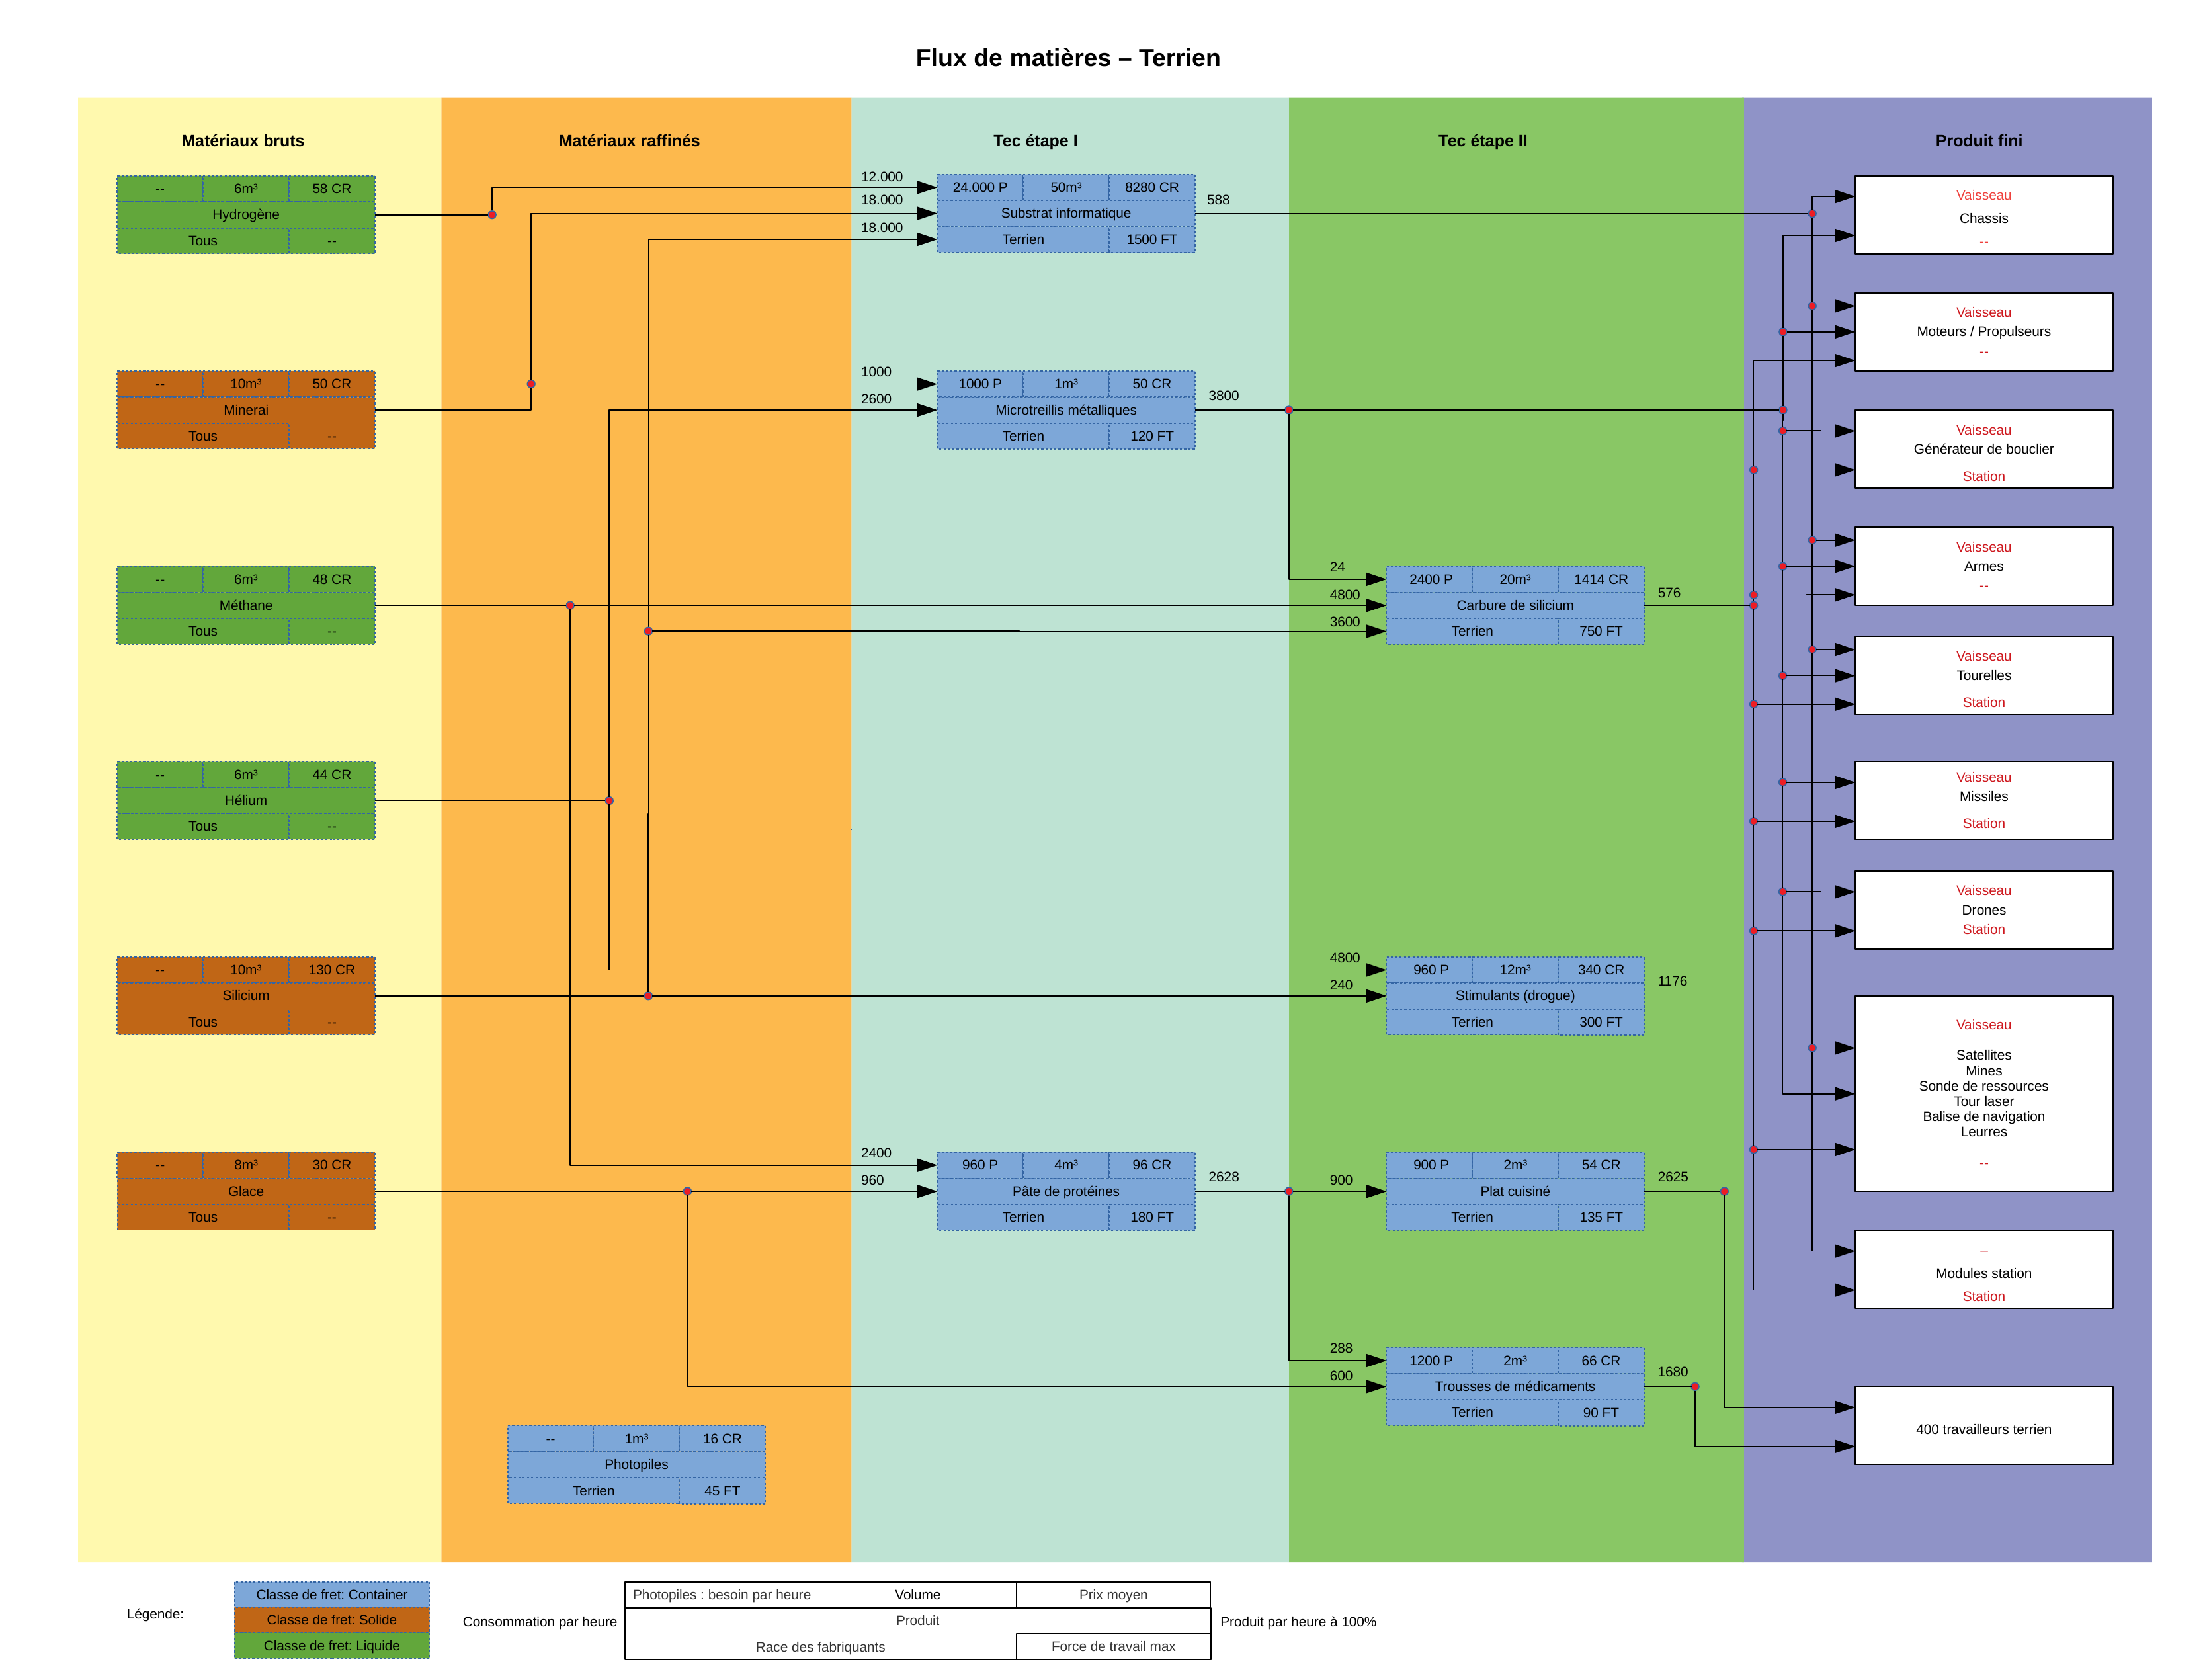

Flux de matières – Terrien
Matériaux bruts
Matériaux raffinés
Tec étape I
Tec étape II
Produit fini
12.000
24.000 P
50m³
8280 CR
--
6m³
58 CR
Vaisseau
Chassis
--
18.000
588
Substrat informatique
Hydrogène
18.000
Terrien
1500 FT
Tous
--
Vaisseau
Moteurs / Propulseurs
--
1000
--
10m³
50 CR
1000 P
1m³
50 CR
3800
2600
Minerai
Microtreillis métalliques
Vaisseau
Générateur de bouclier
Station
--
Tous
Terrien
120 FT
Vaisseau
Armes
--
24
--
6m³
48 CR
 2400 P
20m³
1414 CR
576
4800
Carbure de silicium
Méthane
3600
Terrien
Tous
--
750 FT
Vaisseau
Tourelles
Station
--
6m³
44 CR
Vaisseau
Missiles
Station
Hélium
Tous
--
Vaisseau
Drones
Station
4800
--
10m³
130 CR
 960 P
12m³
340 CR
1176
240
Silicium
Stimulants (drogue)
Vaisseau
Satellites
Mines
Sonde de ressources
Tour laser
Balise de navigation
Leurres
--
Tous
--
Terrien
300 FT
2400
--
8m³
30 CR
960 P
4m³
96 CR
 900 P
2m³
54 CR
2628
2625
960
900
Glace
Pâte de protéines
Plat cuisiné
Tous
--
Terrien
135 FT
180 FT
Terrien
–
Modules station
Station
288
 1200 P
2m³
66 CR
1680
600
Trousses de médicaments
400 travailleurs terrien
Terrien
90 FT
--
1m³
16 CR
Photopiles
Terrien
45 FT
Classe de fret: Container
Photopiles : besoin par heure
Volume
Prix moyen
Légende:
Classe de fret: Solide
Produit
Consommation par heure
Produit par heure à 100%
Classe de fret: Liquide
Force de travail max
Race des fabriquants